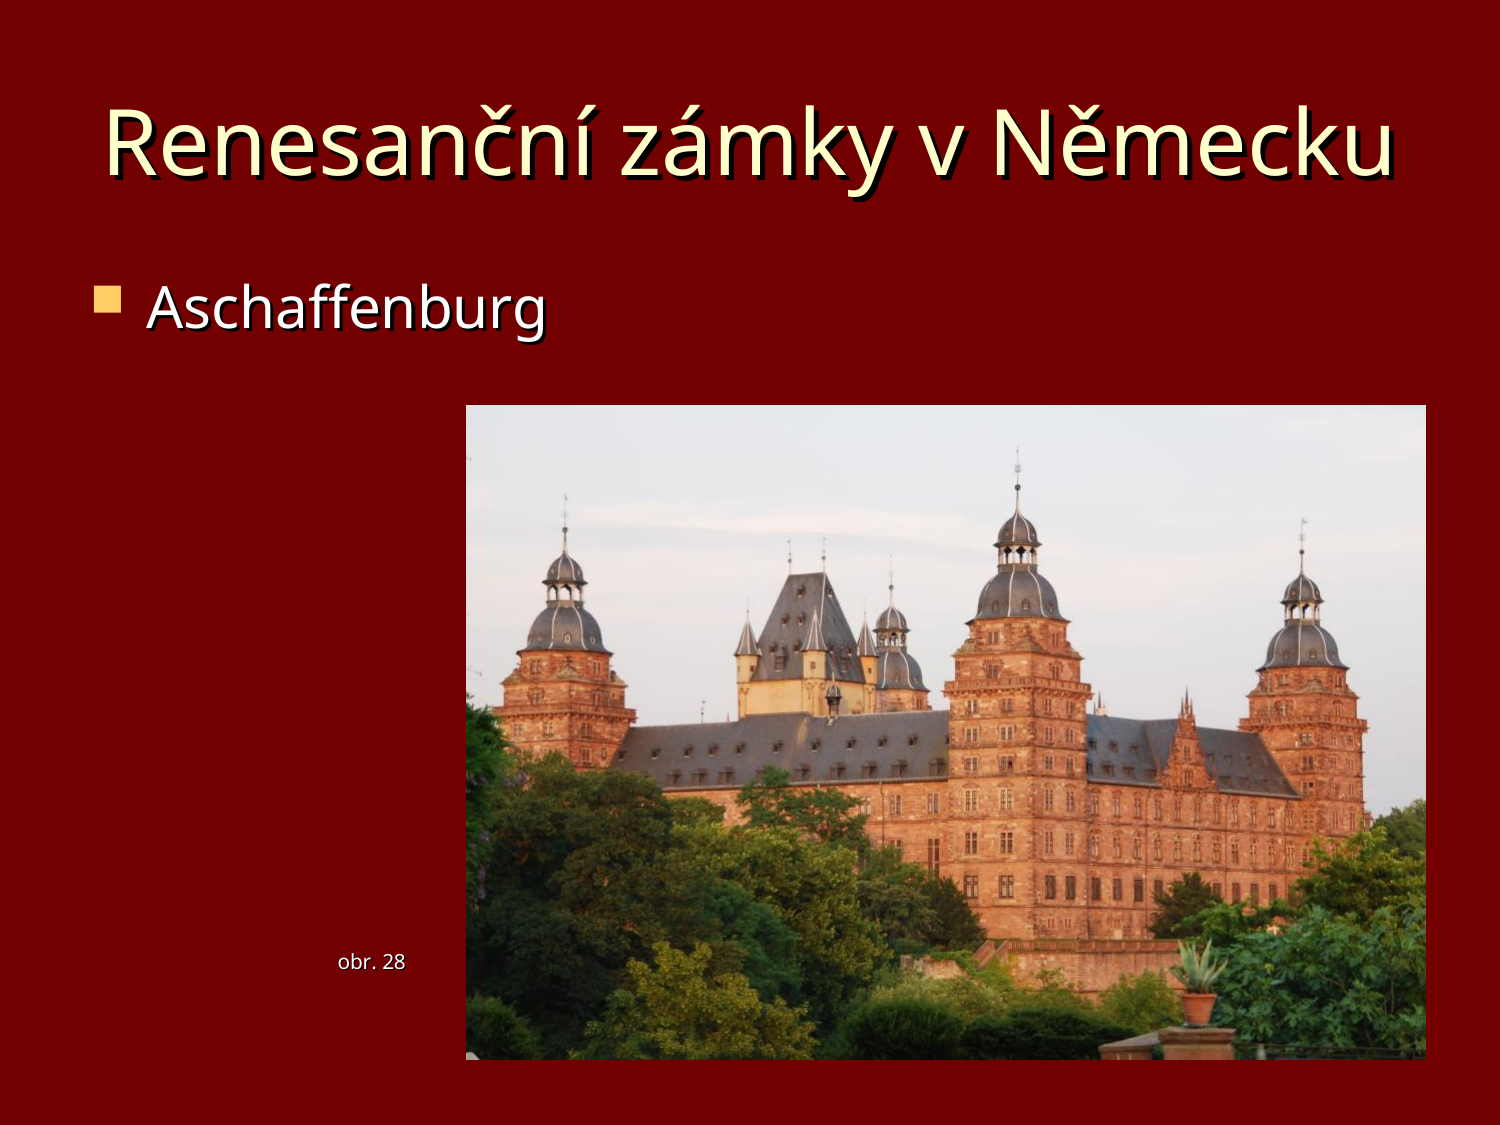

# Renesanční zámky v Německu
Aschaffenburg
 obr. 28